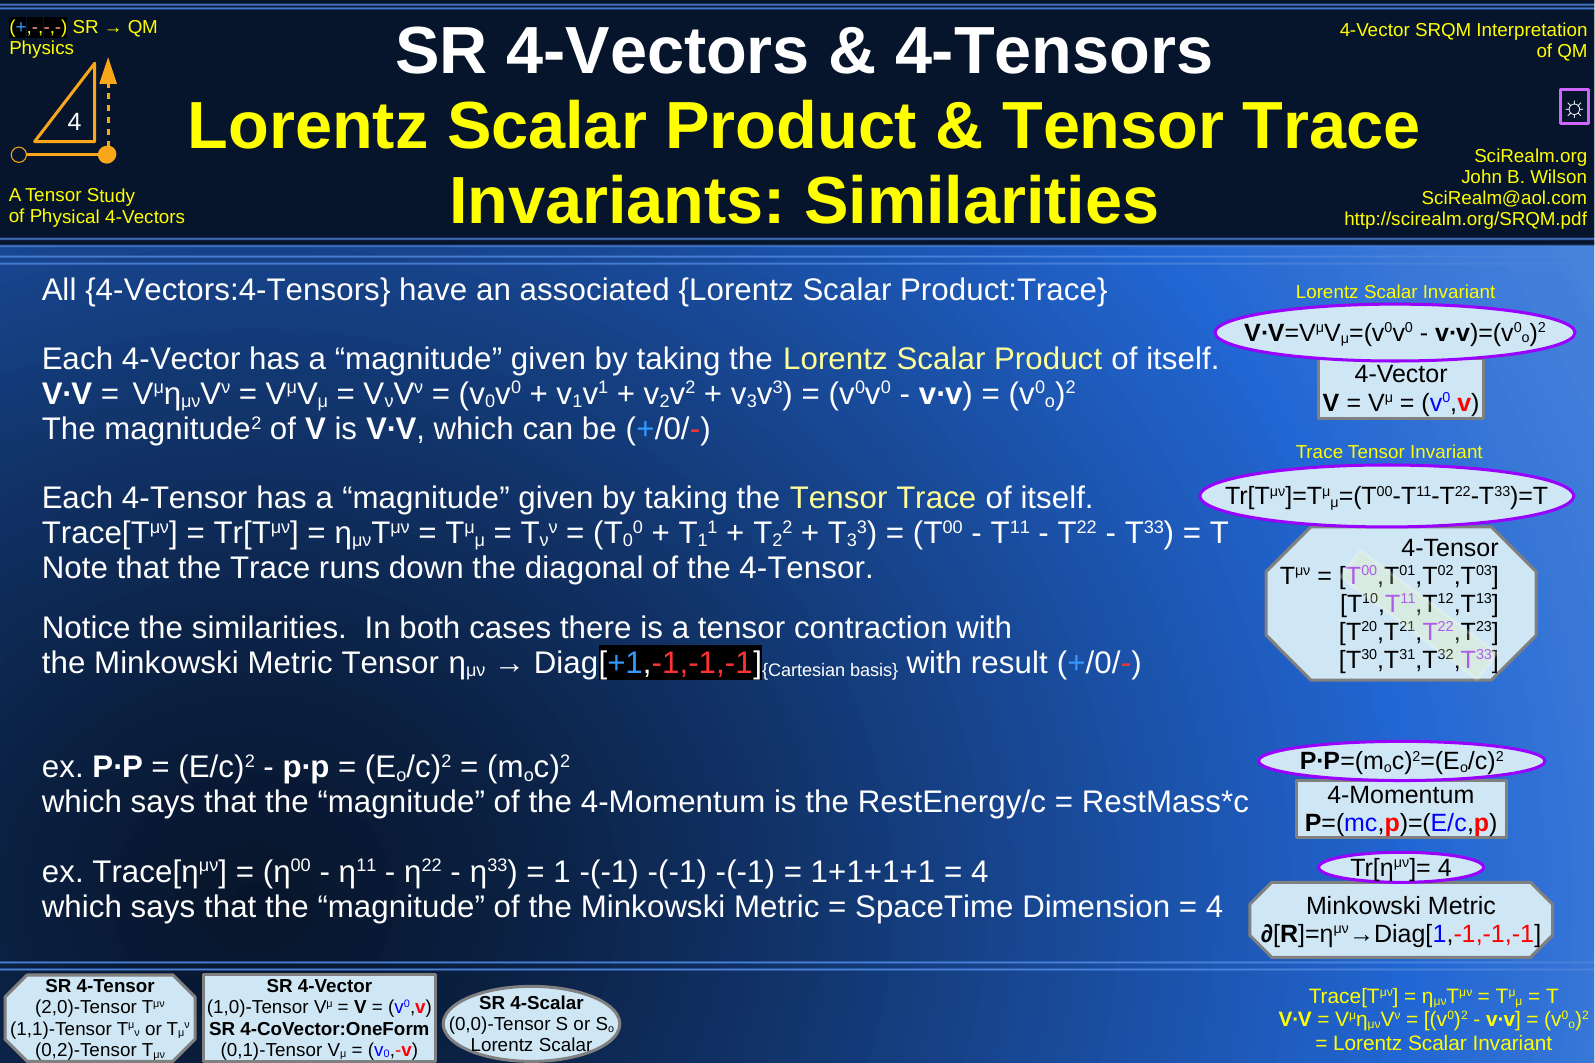

# SR 4-Vectors & 4-Tensors Lorentz Scalar Product & Tensor Trace Invariants: Similarities
(+,-,-,-) SR → QM
Physics
A Tensor Study
of Physical 4-Vectors
4-Vector SRQM Interpretation
of QM
SciRealm.org
John B. Wilson
SciRealm@aol.com
http://scirealm.org/SRQM.pdf
4
☼
All {4-Vectors:4-Tensors} have an associated {Lorentz Scalar Product:Trace}
Each 4-Vector has a “magnitude” given by taking the Lorentz Scalar Product of itself.
V∙V = VμημνVν = VμVμ = VνVν = (v0v0 + v1v1 + v2v2 + v3v3) = (v0v0 - v∙v) = (v0o)2
The magnitude2 of V is V∙V, which can be (+/0/-)
Each 4-Tensor has a “magnitude” given by taking the Tensor Trace of itself.
Trace[Tμν] = Tr[Tμν] = ημνTμν = Tμμ = Tνν = (T00 + T11 + T22 + T33) = (T00 - T11 - T22 - T33) = T
Note that the Trace runs down the diagonal of the 4-Tensor.
Notice the similarities. In both cases there is a tensor contraction with
the Minkowski Metric Tensor ημν → Diag[+1,-1,-1,-1]{Cartesian basis} with result (+/0/-)
ex. P∙P = (E/c)2 - p∙p = (Eo/c)2 = (moc)2
which says that the “magnitude” of the 4-Momentum is the RestEnergy/c = RestMass*c
ex. Trace[ημν] = (η00 - η11 - η22 - η33) = 1 -(-1) -(-1) -(-1) = 1+1+1+1 = 4
which says that the “magnitude” of the Minkowski Metric = SpaceTime Dimension = 4
Lorentz Scalar Invariant
V∙V=VμVμ=(v0v0 - v∙v)=(v0o)2
4-Vector
V = Vμ = (v0,v)
Trace Tensor Invariant
Tr[Tμν]=Tμμ=(T00-T11-T22-T33)=T
4-Tensor
Tμν = [T00,T01,T02,T03]
[T10,T11,T12,T13]
[T20,T21,T22,T23]
[T30,T31,T32,T33]
P∙P=(moc)2=(Eo/c)2
4-Momentum
P=(mc,p)=(E/c,p)
Tr[ημν]= 4
Minkowski Metric
∂[R]=ημν→Diag[1,-1,-1,-1]
SR 4-Tensor
(2,0)-Tensor Tμν
(1,1)-Tensor Tμν or Tμν
(0,2)-Tensor Tμν
SR 4-Vector
(1,0)-Tensor Vμ = V = (v0,v)
SR 4-CoVector:OneForm
(0,1)-Tensor Vμ = (v0,-v)
Trace[Tμν] = ημνTμν = Tμμ = T
V∙V = VμημνVν = [(v0)2 - v∙v] = (v0o)2
= Lorentz Scalar Invariant
SR 4-Scalar
(0,0)-Tensor S or So
Lorentz Scalar